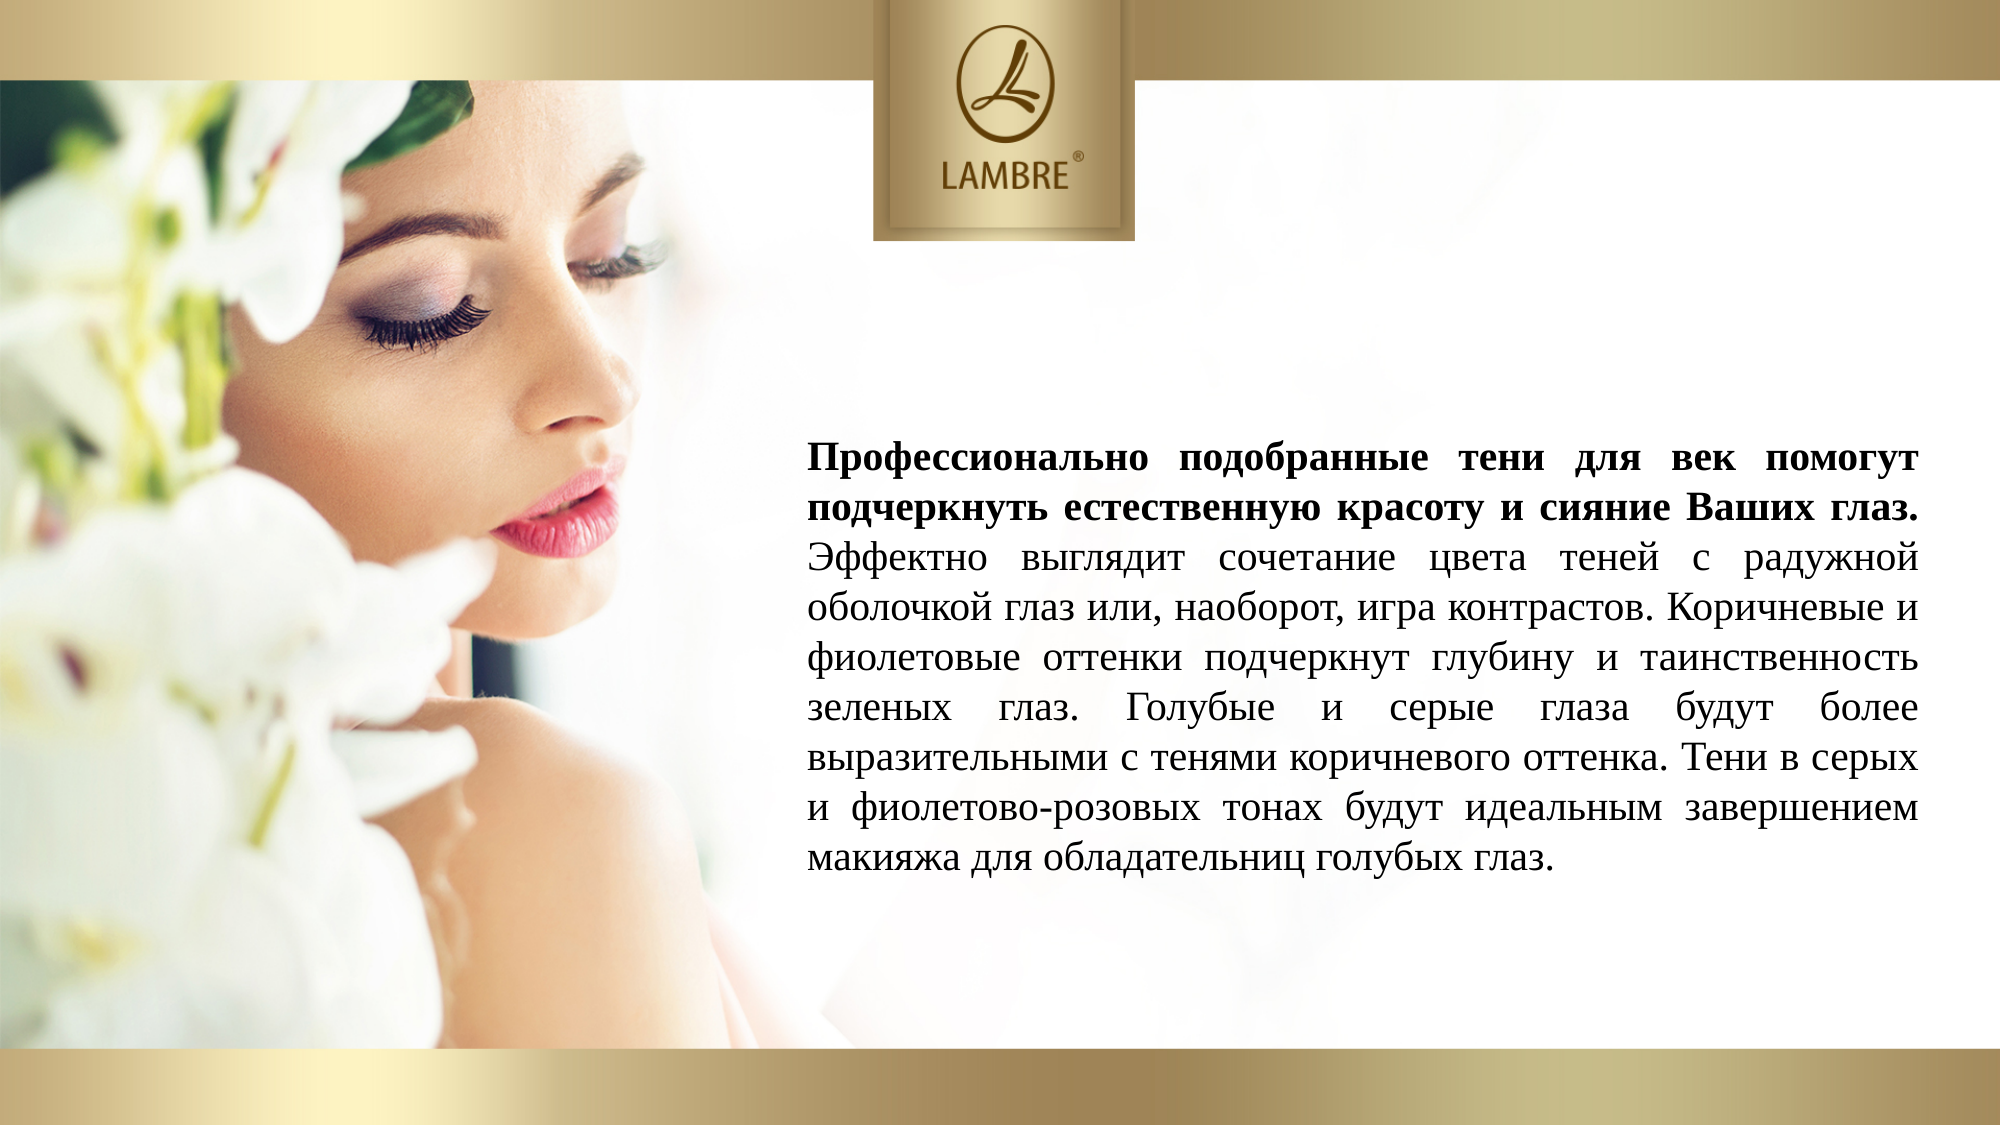

Профессионально подобранные тени для век помогут подчеркнуть естественную красоту и сияние Ваших глаз. Эффектно выглядит сочетание цвета теней с радужной оболочкой глаз или, наоборот, игра контрастов. Коричневые и фиолетовые оттенки подчеркнут глубину и таинственность зеленых глаз. Голубые и серые глаза будут более выразительными с тенями коричневого оттенка. Тени в серых и фиолетово-розовых тонах будут идеальным завершением макияжа для обладательниц голубых глаз.